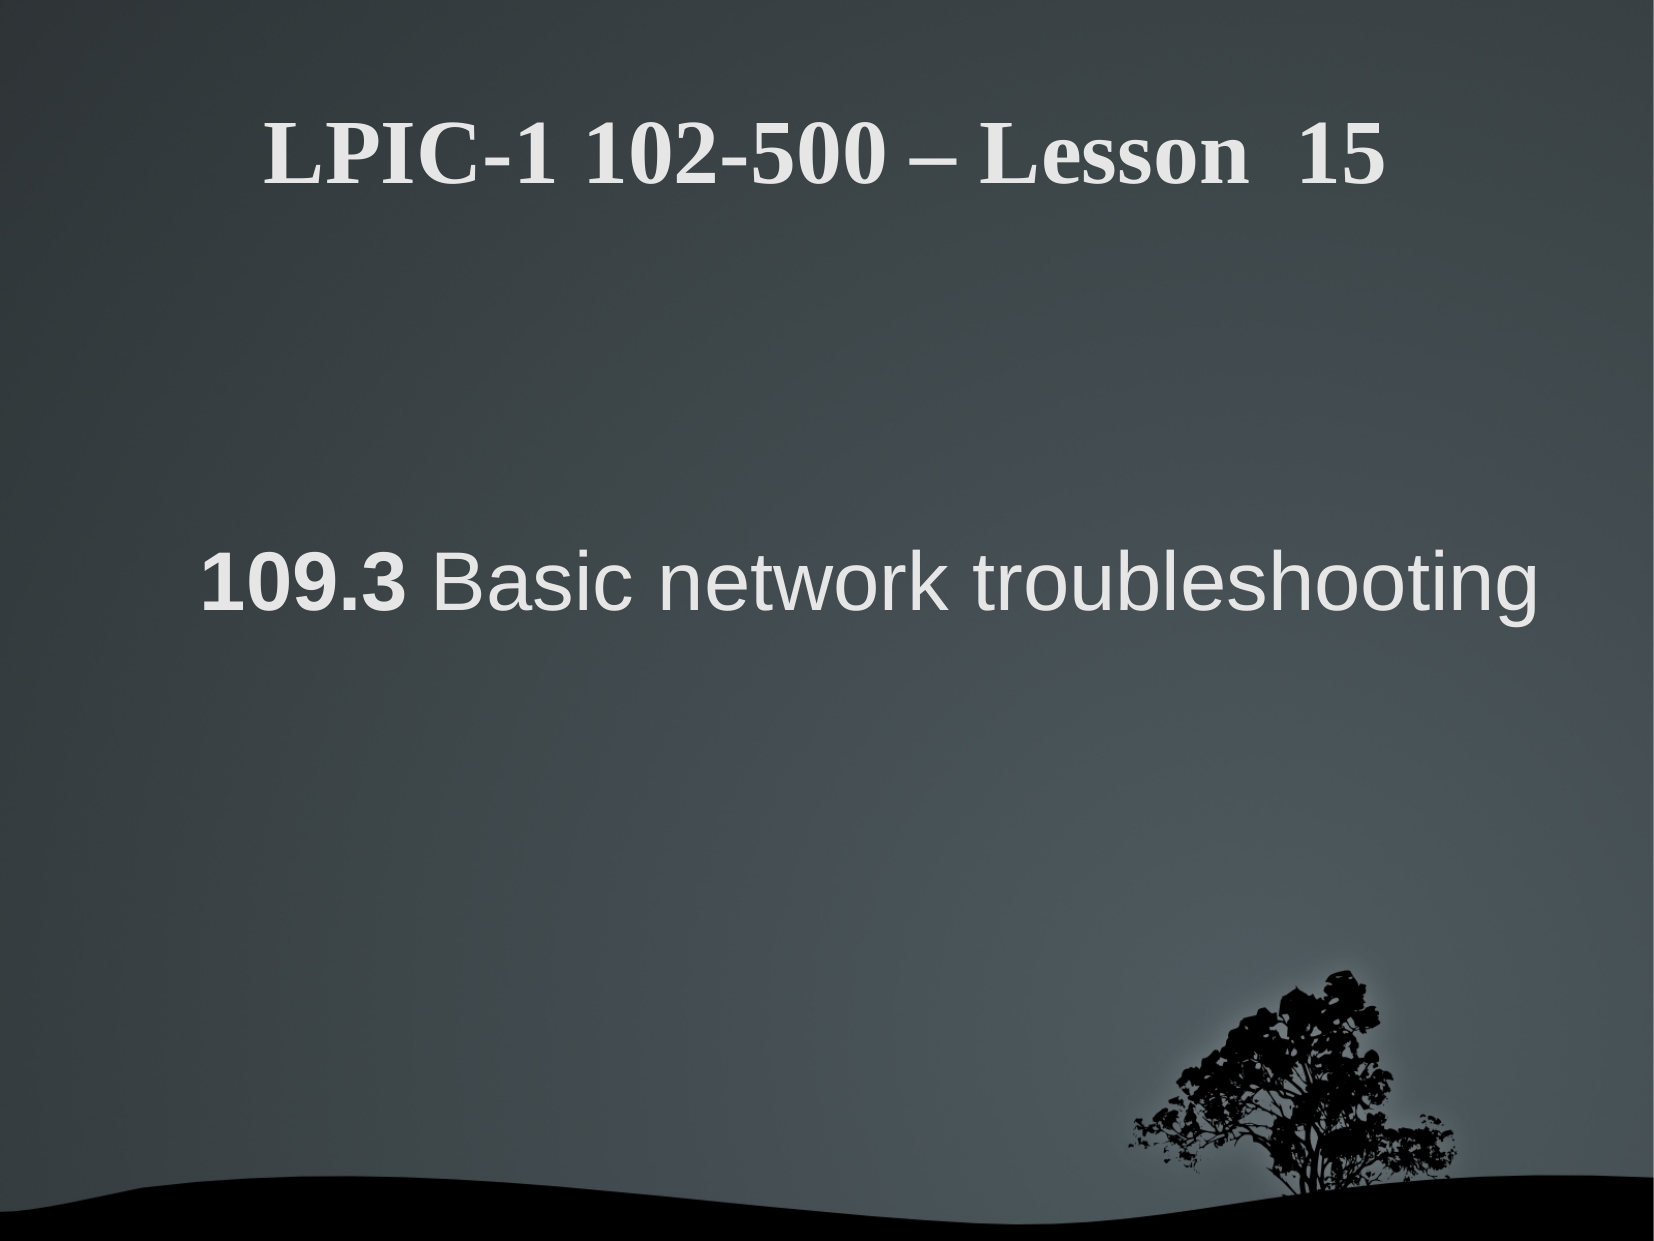

# LPIC-1 102-500 – Lesson 15
109.3 Basic network troubleshooting